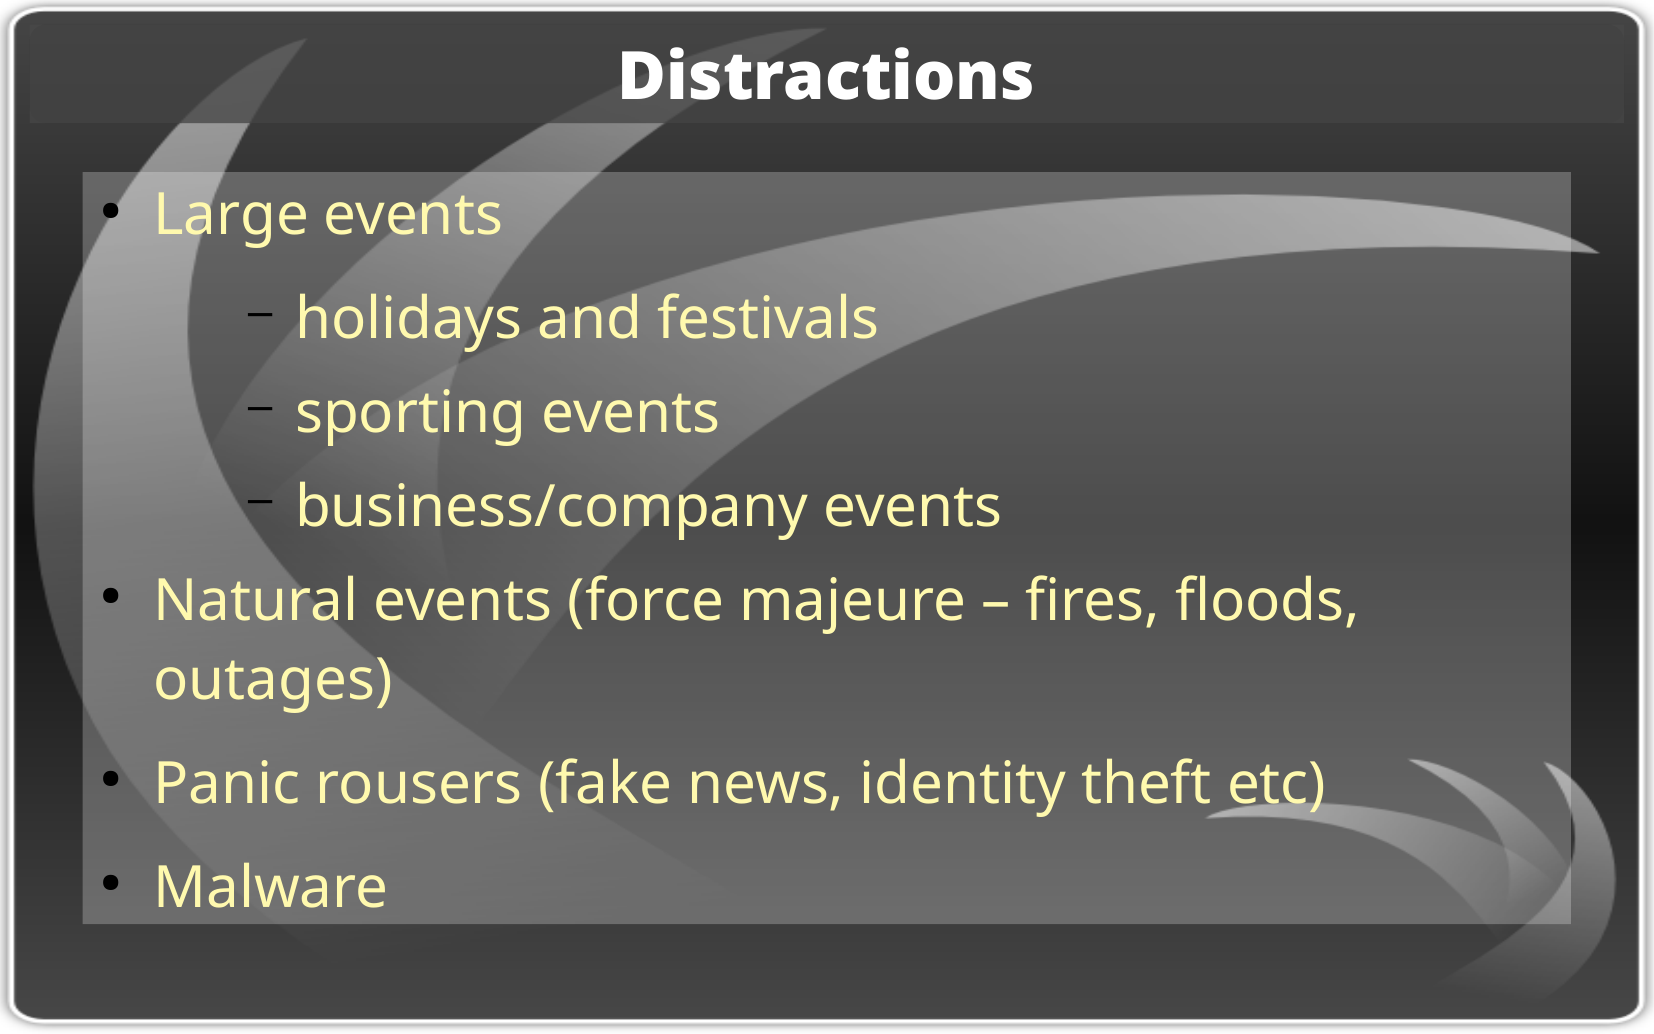

# Distractions
Large events
holidays and festivals
sporting events
business/company events
Natural events (force majeure – fires, floods, outages)
Panic rousers (fake news, identity theft etc)
Malware